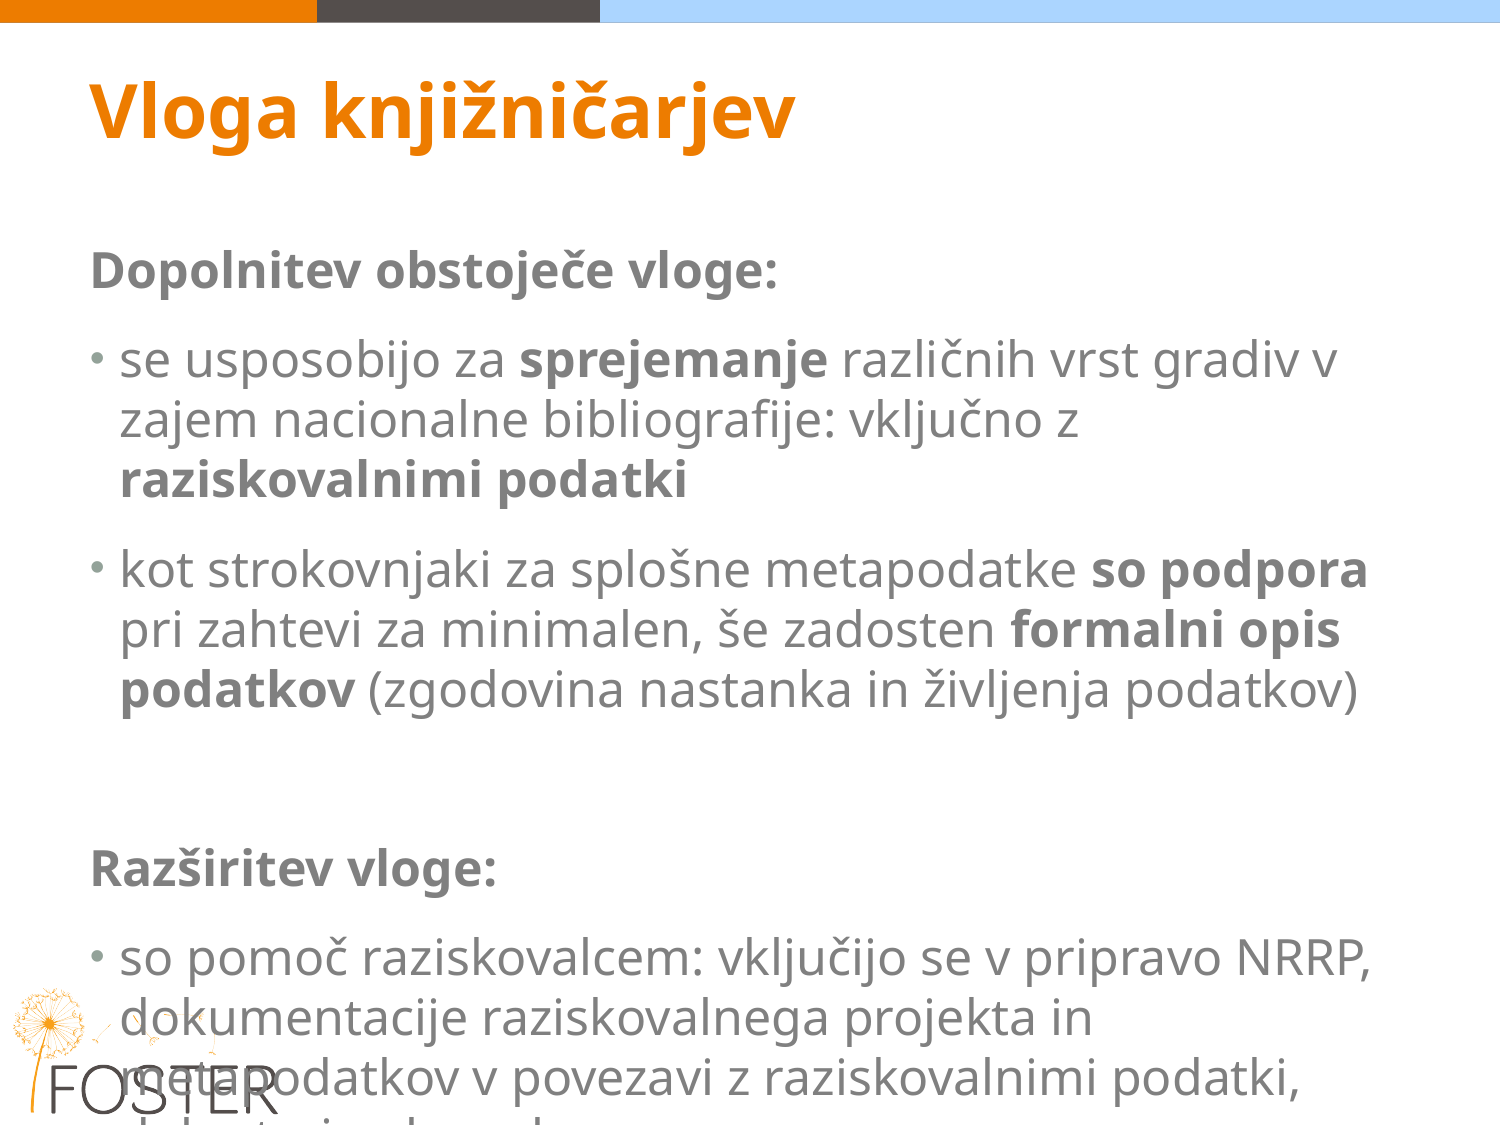

# Vloga knjižničarjev
Dopolnitev obstoječe vloge:
se usposobijo za sprejemanje različnih vrst gradiv v zajem nacionalne bibliografije: vključno z raziskovalnimi podatki
kot strokovnjaki za splošne metapodatke so podpora pri zahtevi za minimalen, še zadosten formalni opis podatkov (zgodovina nastanka in življenja podatkov)
Razširitev vloge:
so pomoč raziskovalcem: vključijo se v pripravo NRRP, dokumentacije raziskovalnega projekta in metapodatkov v povezavi z raziskovalnimi podatki, dolgotrajne hrambe